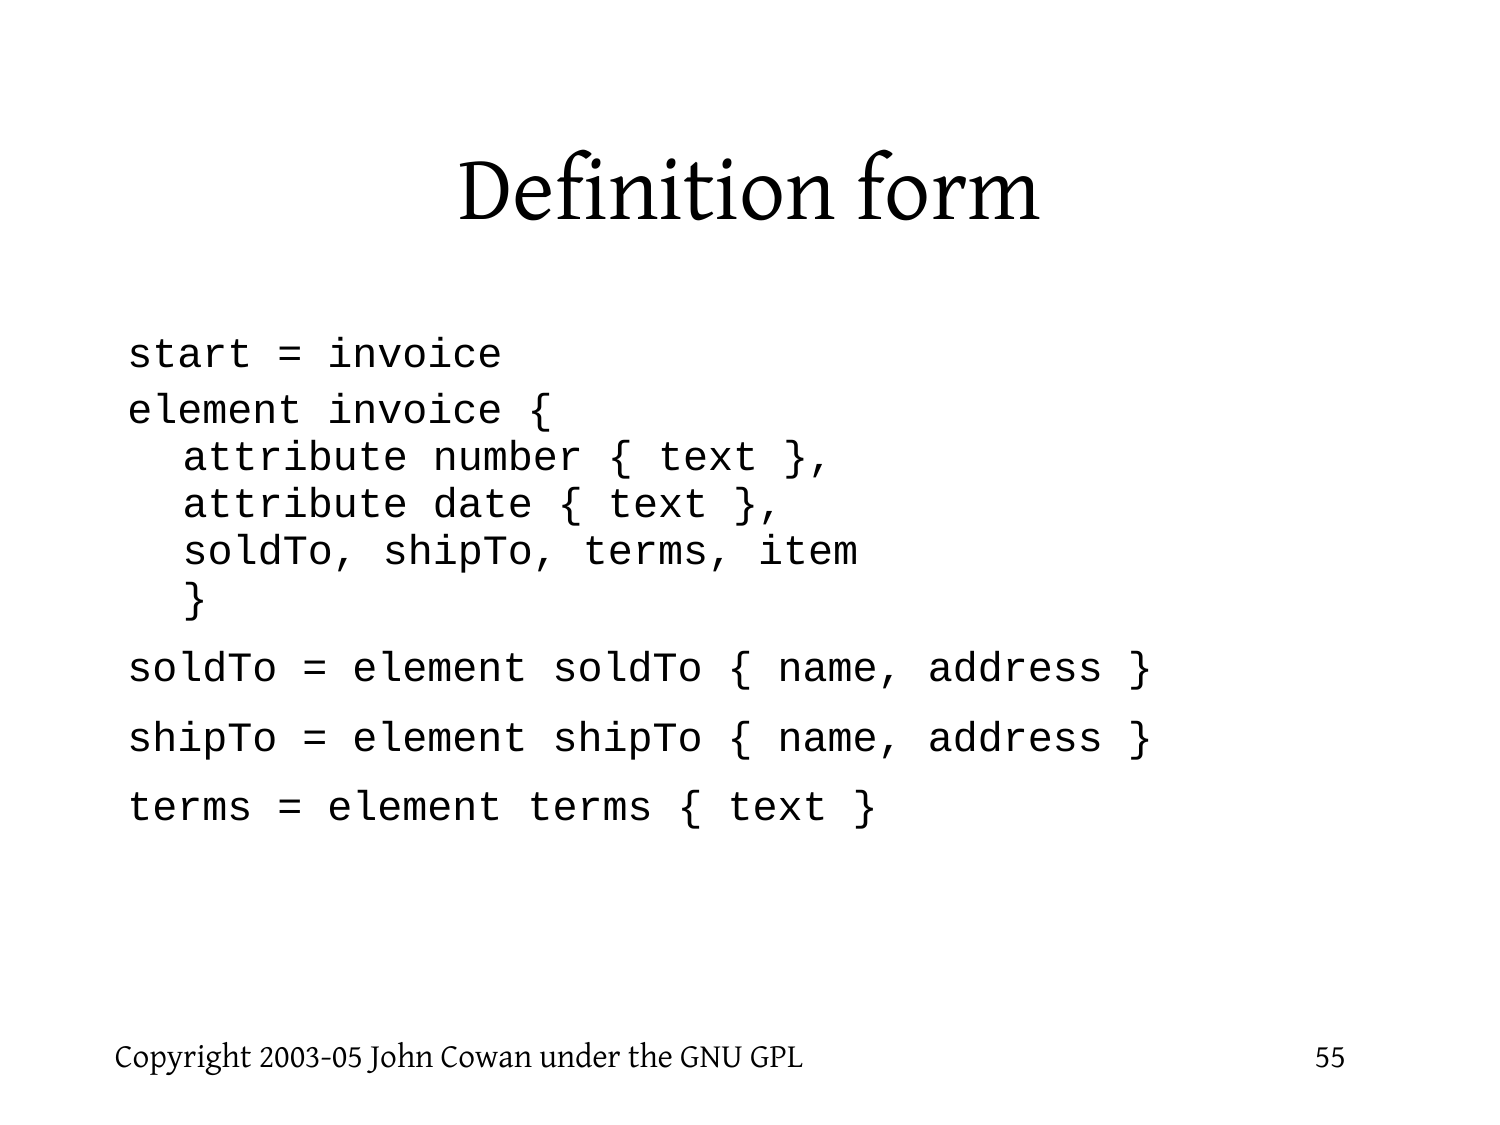

# Definition form
start = invoice
element invoice {
attribute number { text },
attribute date { text },
soldTo, shipTo, terms, item
}
soldTo = element soldTo { name, address }
shipTo = element shipTo { name, address }
terms = element terms { text }